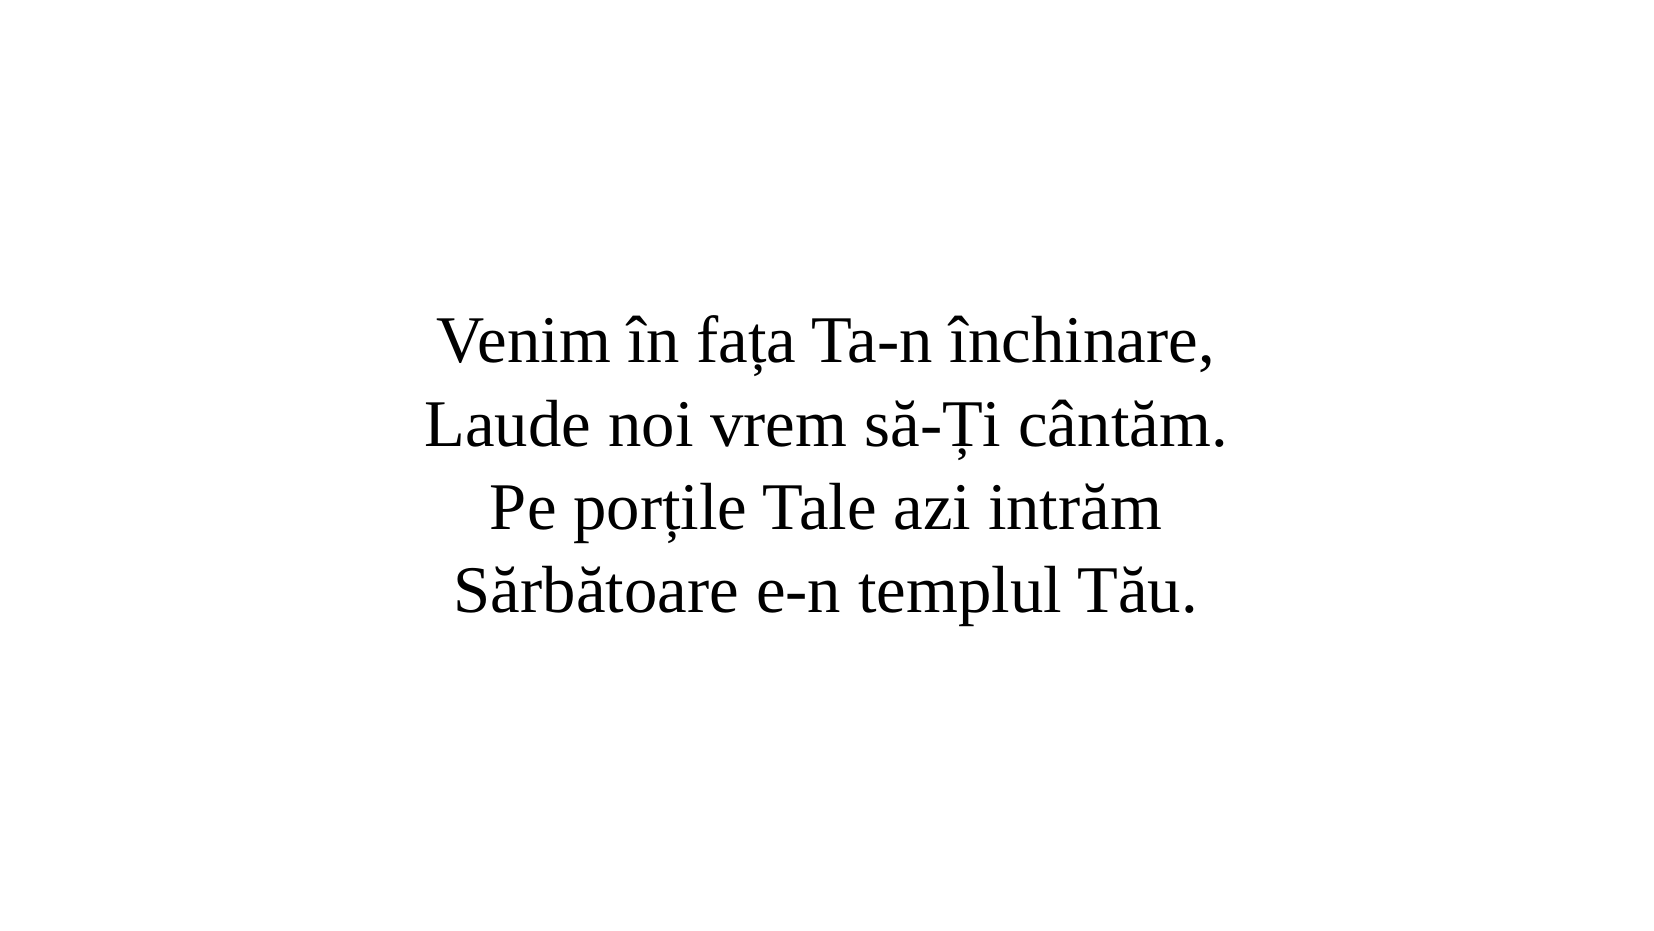

# Venim în fața Ta-n închinare,
Laude noi vrem să-Ți cântăm.
Pe porțile Tale azi intrăm
Sărbătoare e-n templul Tău.